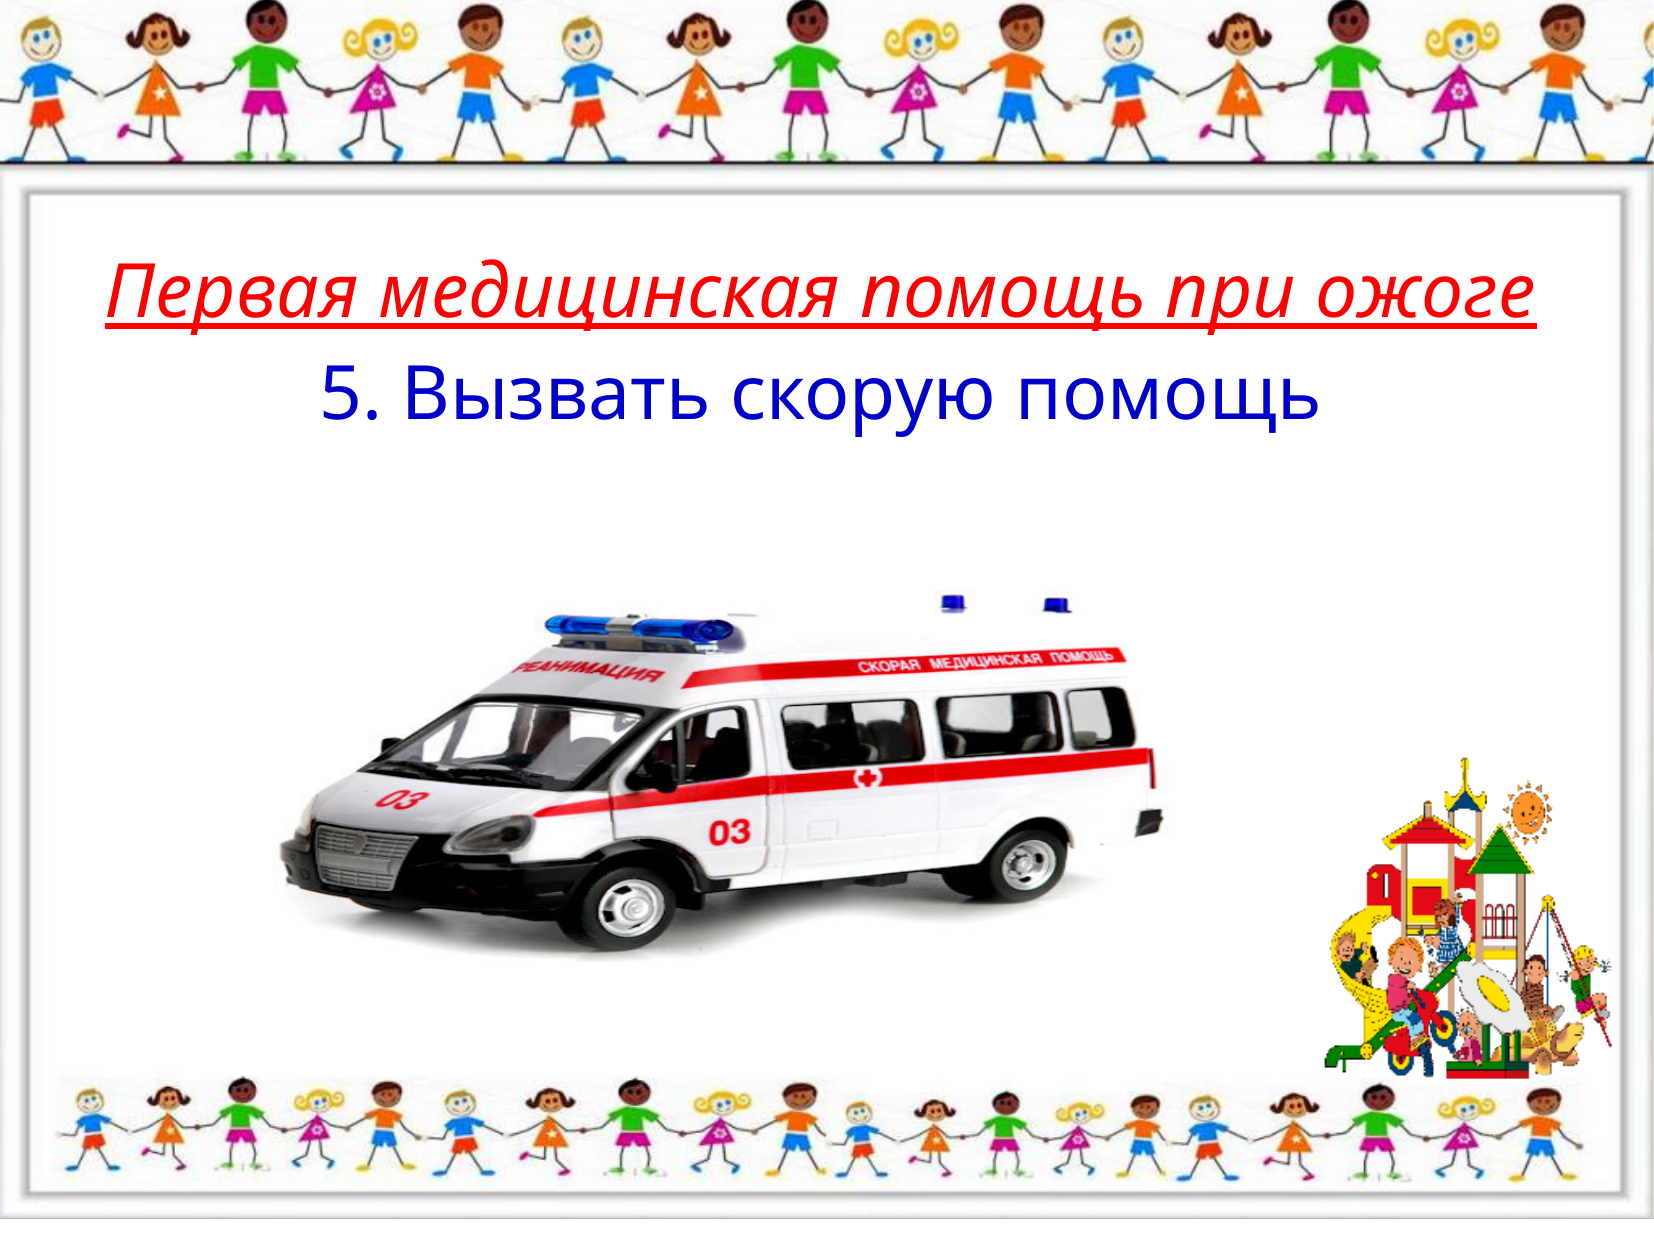

# Первая медицинская помощь при ожоге 5. Вызвать скорую помощь